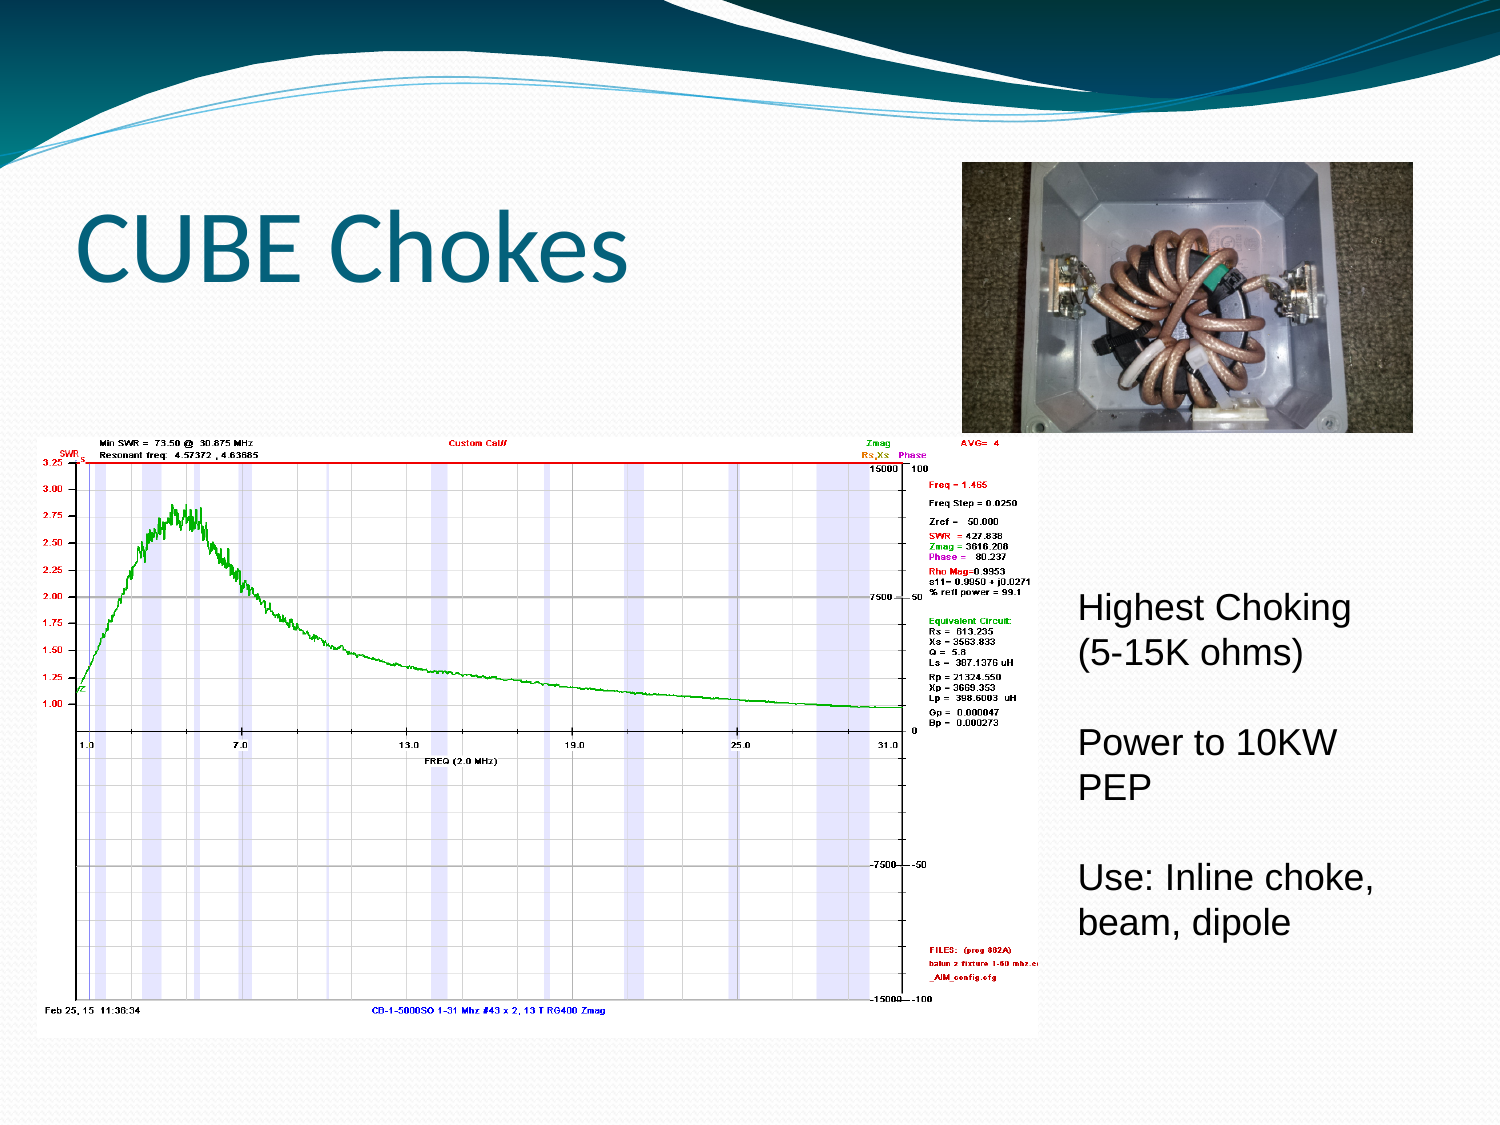

# CUBE Chokes
Highest Choking (5-15K ohms)
Power to 10KW PEP
Use: Inline choke, beam, dipole